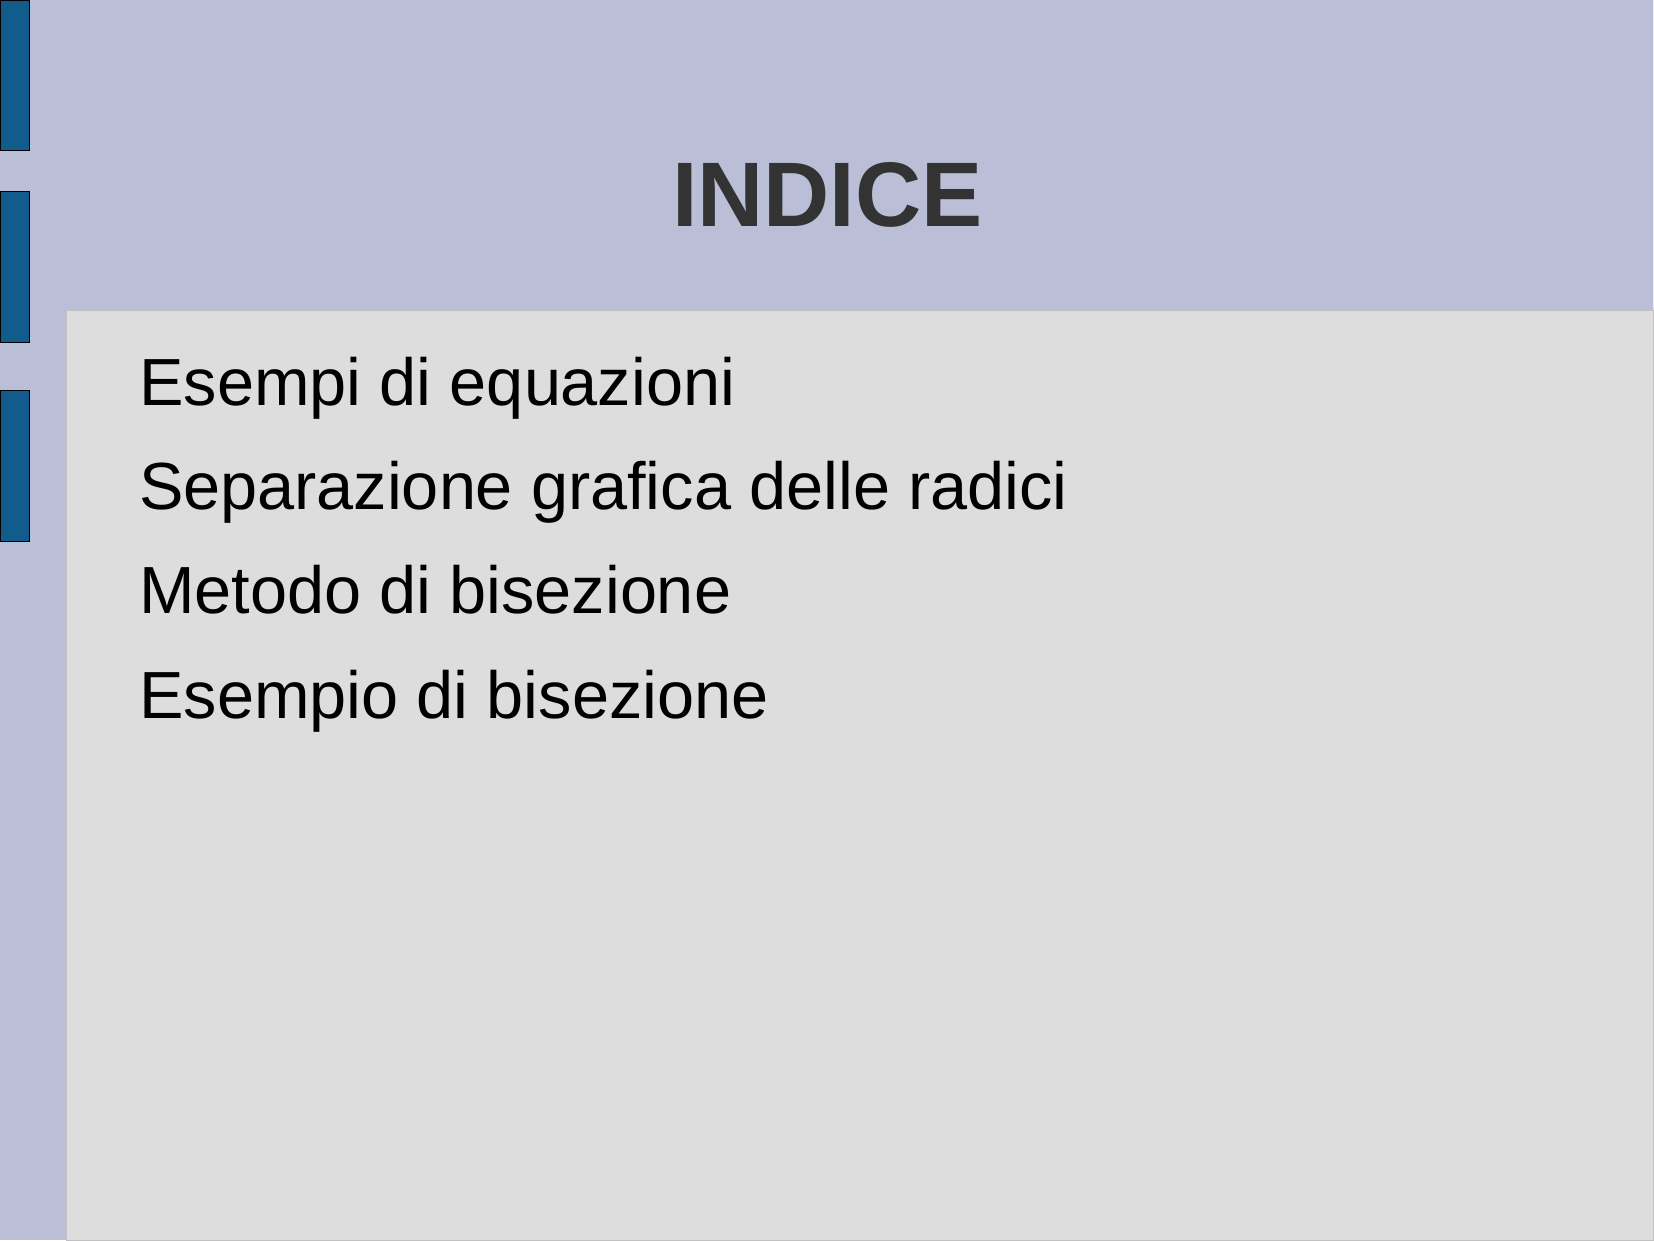

# INDICE
Esempi di equazioni
Separazione grafica delle radici
Metodo di bisezione
Esempio di bisezione